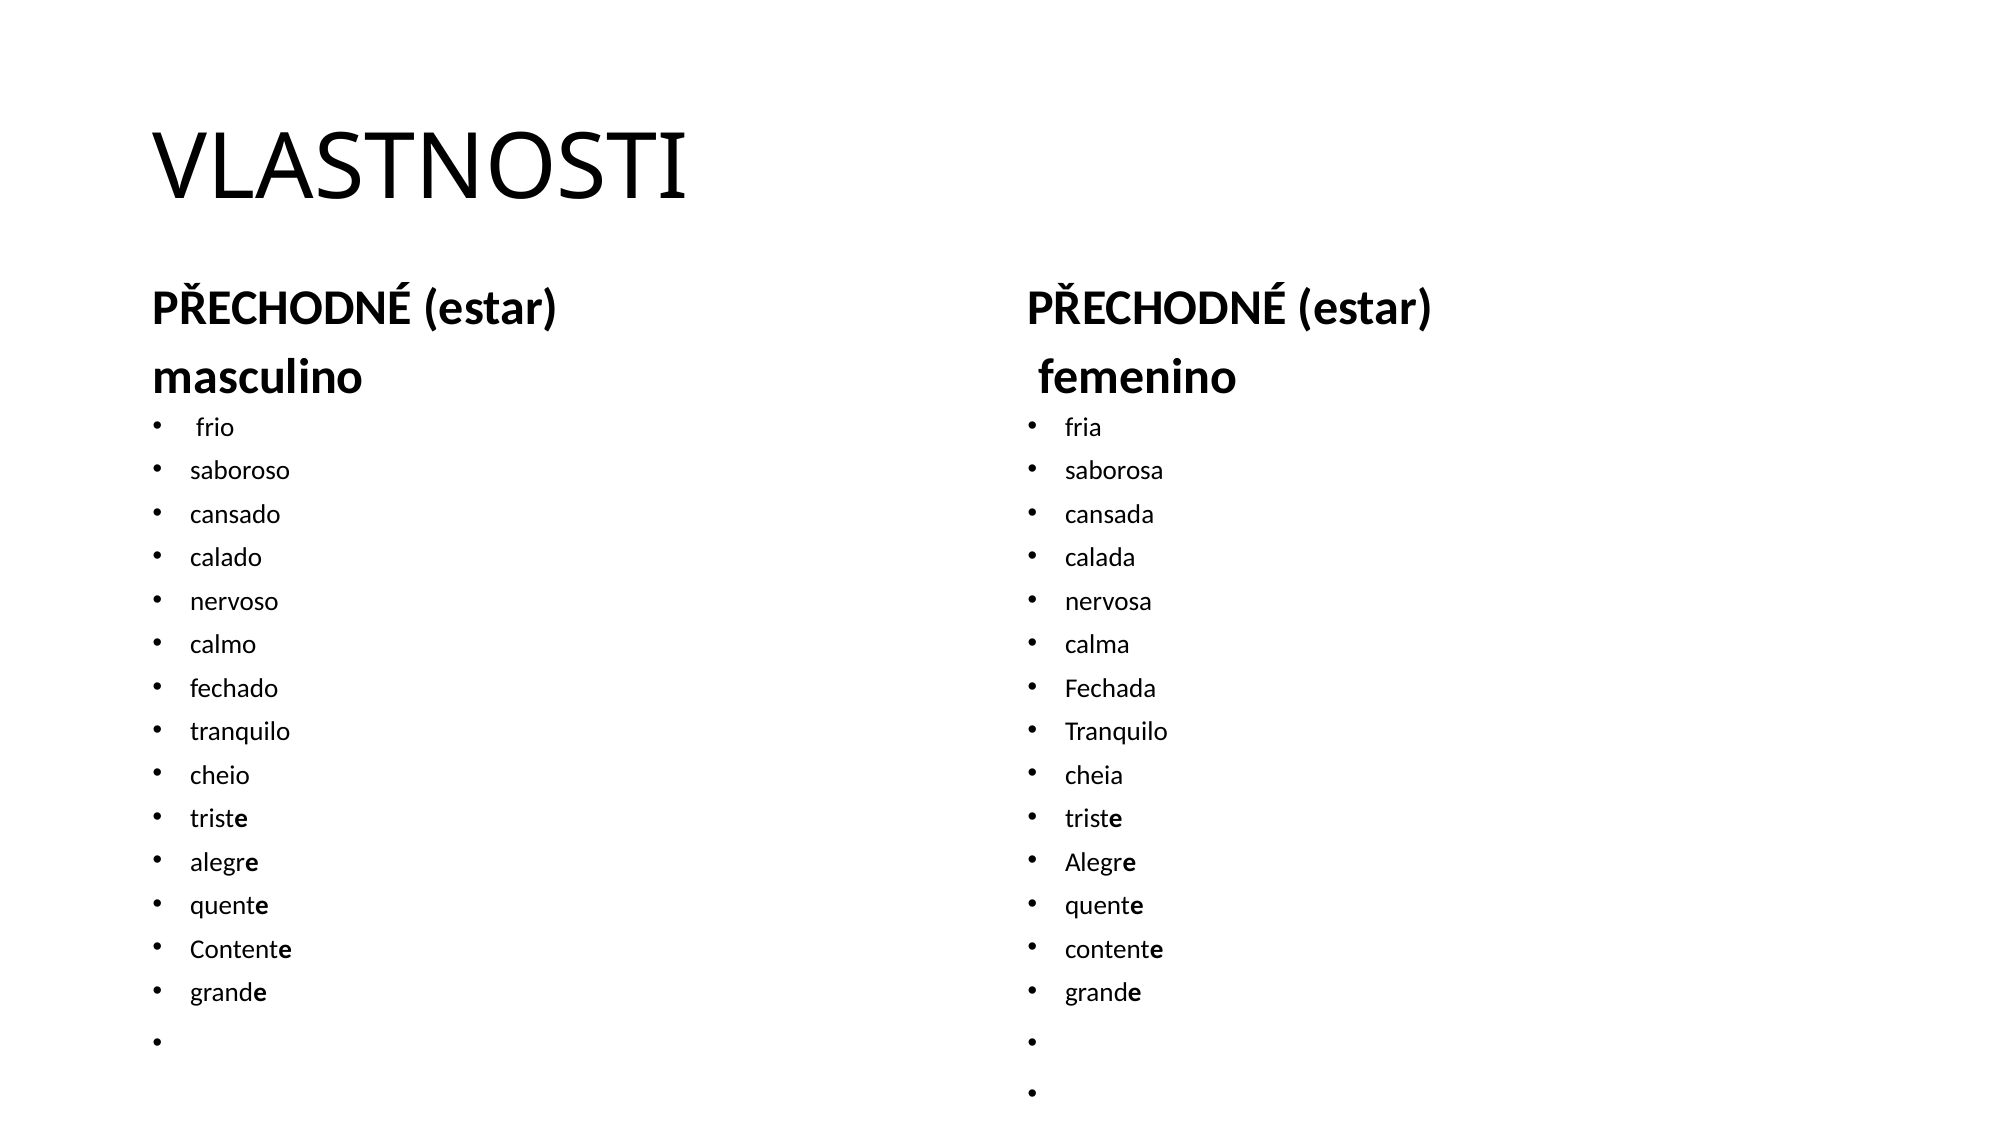

# VLASTNOSTI
PŘECHODNÉ (estar)
masculino
PŘECHODNÉ (estar)
 femenino
 frio
saboroso
cansado
calado
nervoso
calmo
fechado
tranquilo
cheio
triste
alegre
quente
Contente
grande
fria
saborosa
cansada
calada
nervosa
calma
Fechada
Tranquilo
cheia
triste
Alegre
quente
contente
grande